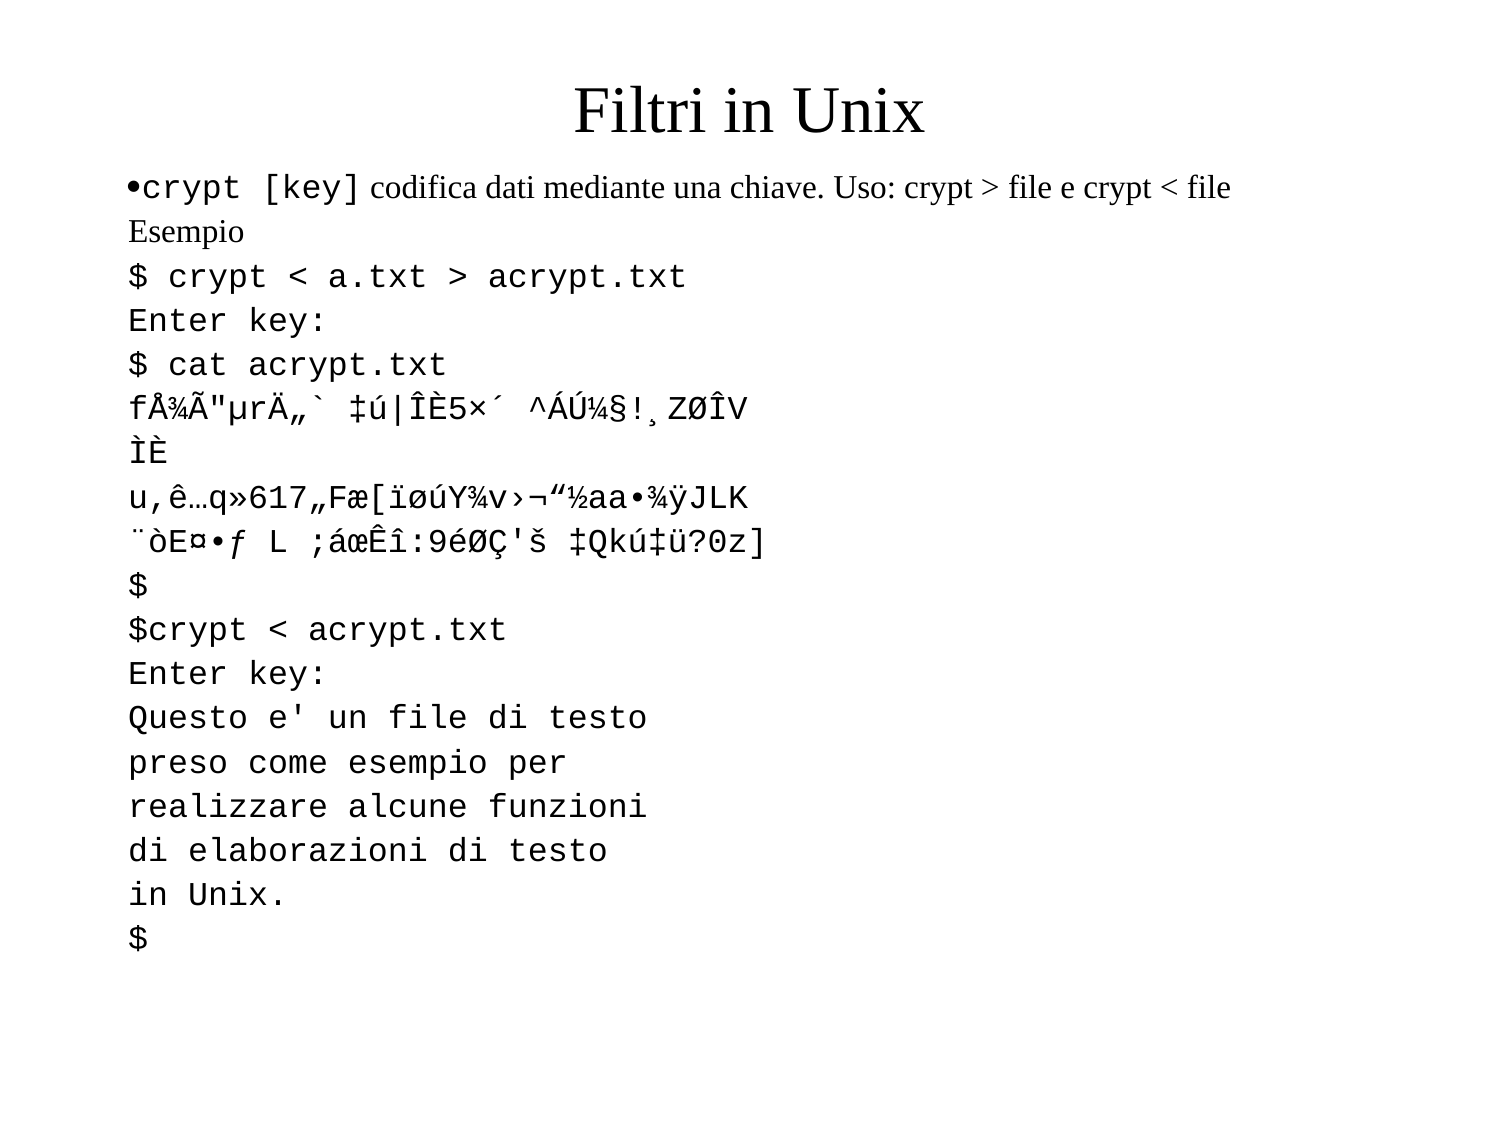

# Filtri in Unix
crypt [key] codifica dati mediante una chiave. Uso: crypt > file e crypt < file
Esempio
$ crypt < a.txt > acrypt.txt
Enter key:
$ cat acrypt.txt
fÅ¾Ã"µrÄ„` ‡ú|ÎÈ5×´ ^ÁÚ¼§!¸ZØÎV
ÌÈ
u,ê…q»617„Fæ[ïøúY¾v›¬“½aa•¾­ÿJLK
¨òE¤•ƒ L ;áœÊî:9éØÇ'š ‡Qkú‡ü?0z]
$
$crypt < acrypt.txt
Enter key:
Questo e' un file di testo
preso come esempio per
realizzare alcune funzioni
di elaborazioni di testo
in Unix.
$